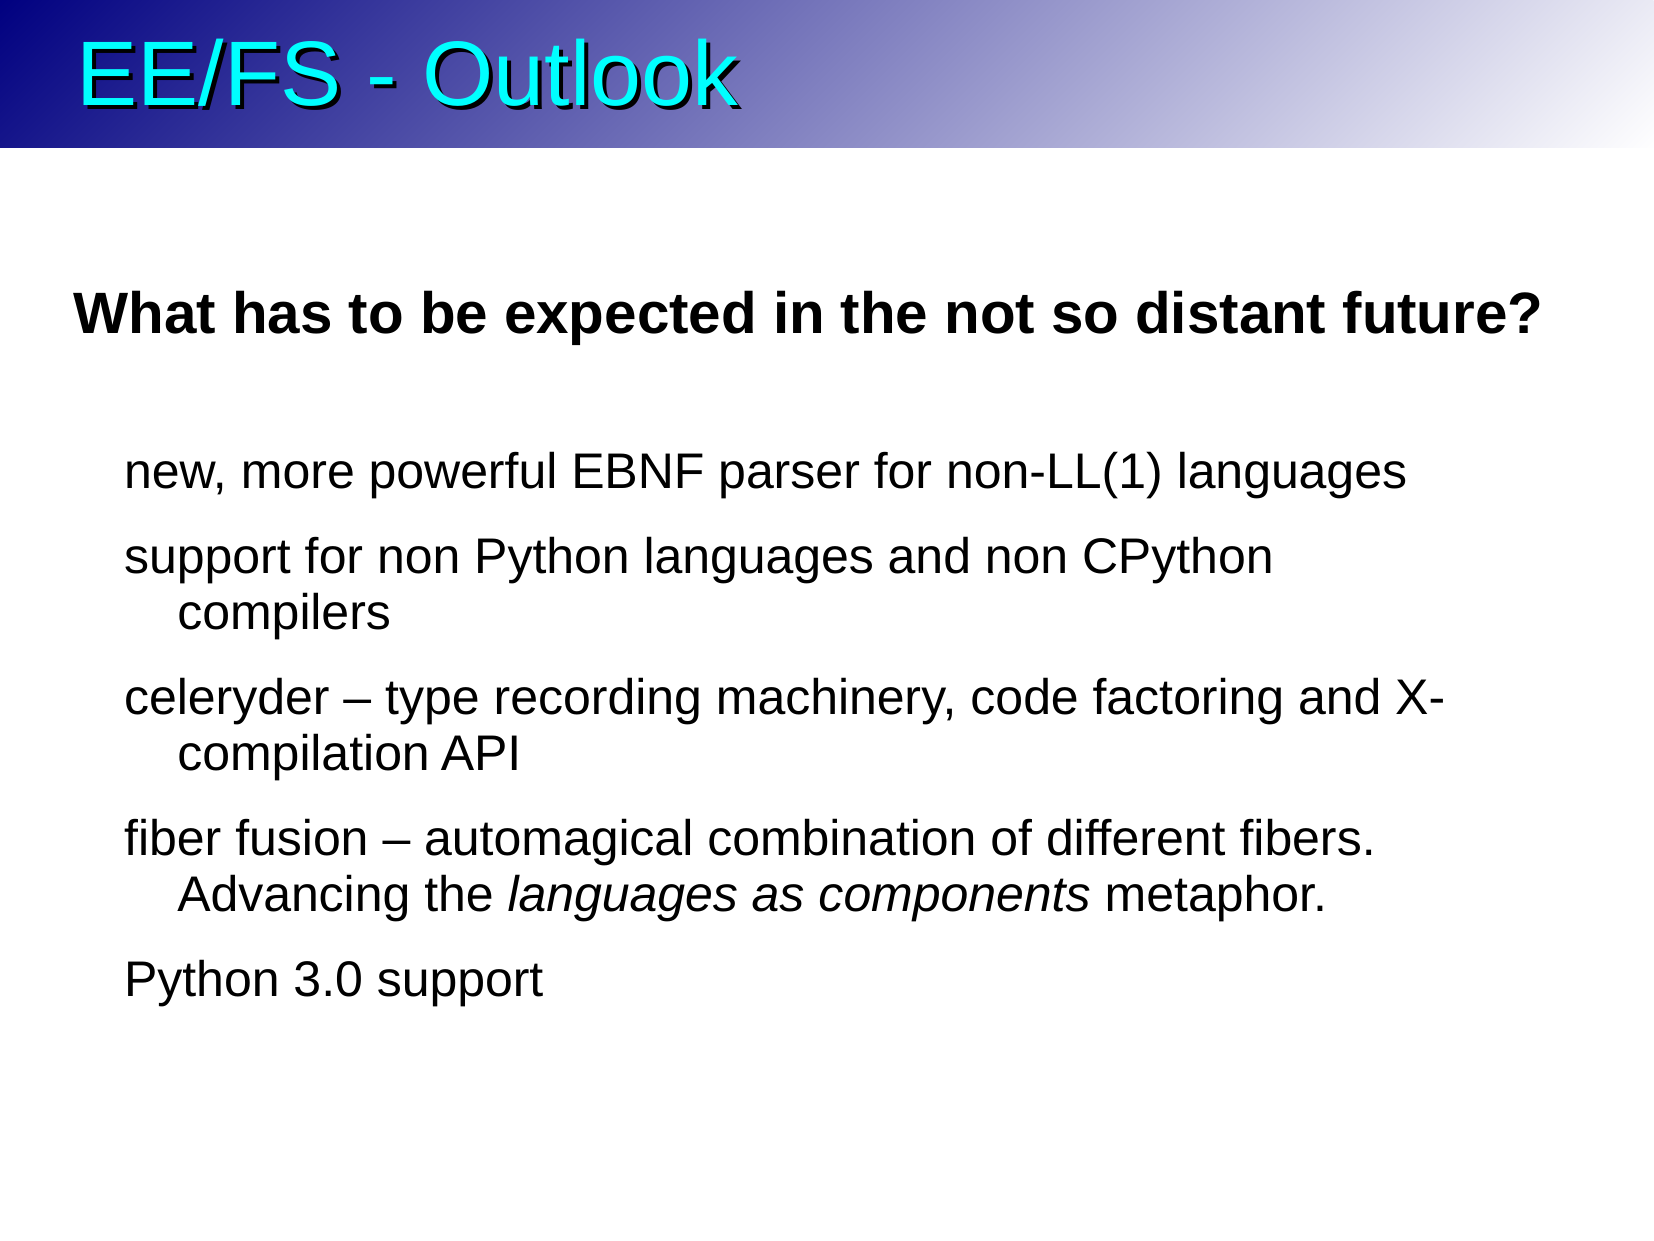

# EE/FS - Outlook
What has to be expected in the not so distant future?
new, more powerful EBNF parser for non-LL(1) languages
support for non Python languages and non CPython compilers
celeryder – type recording machinery, code factoring and X-compilation API
fiber fusion – automagical combination of different fibers. Advancing the languages as components metaphor.
Python 3.0 support